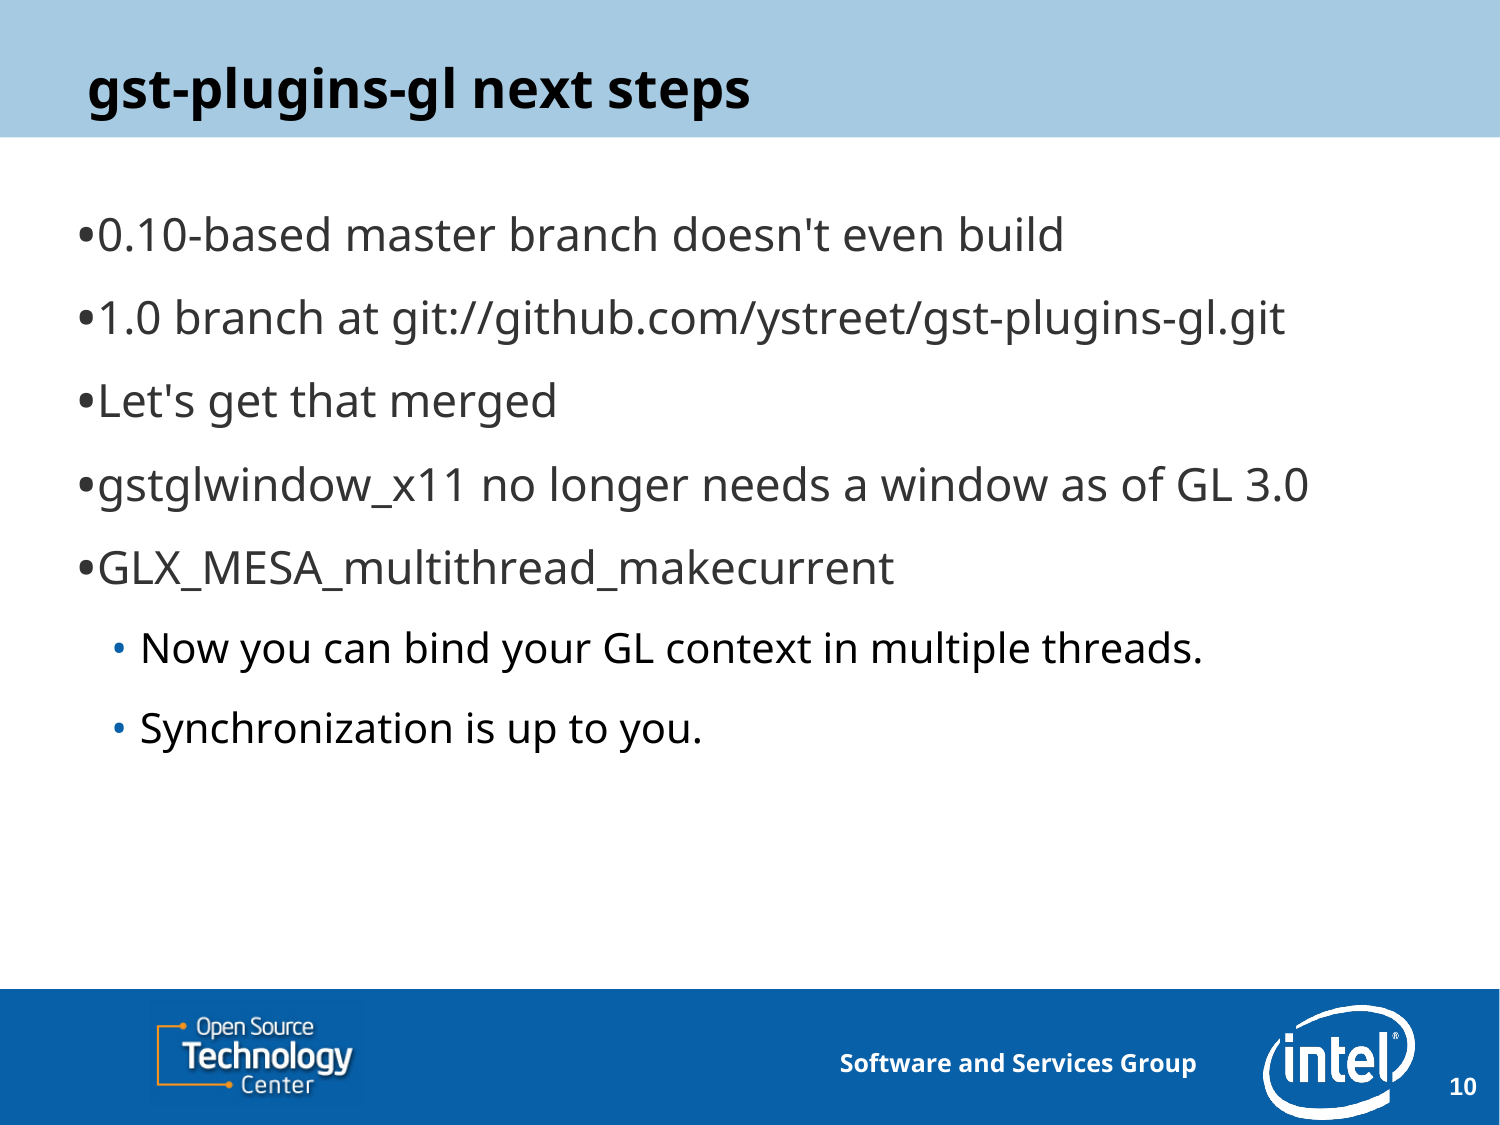

# gst-plugins-gl next steps
0.10-based master branch doesn't even build
1.0 branch at git://github.com/ystreet/gst-plugins-gl.git
Let's get that merged
gstglwindow_x11 no longer needs a window as of GL 3.0
GLX_MESA_multithread_makecurrent
Now you can bind your GL context in multiple threads.
Synchronization is up to you.